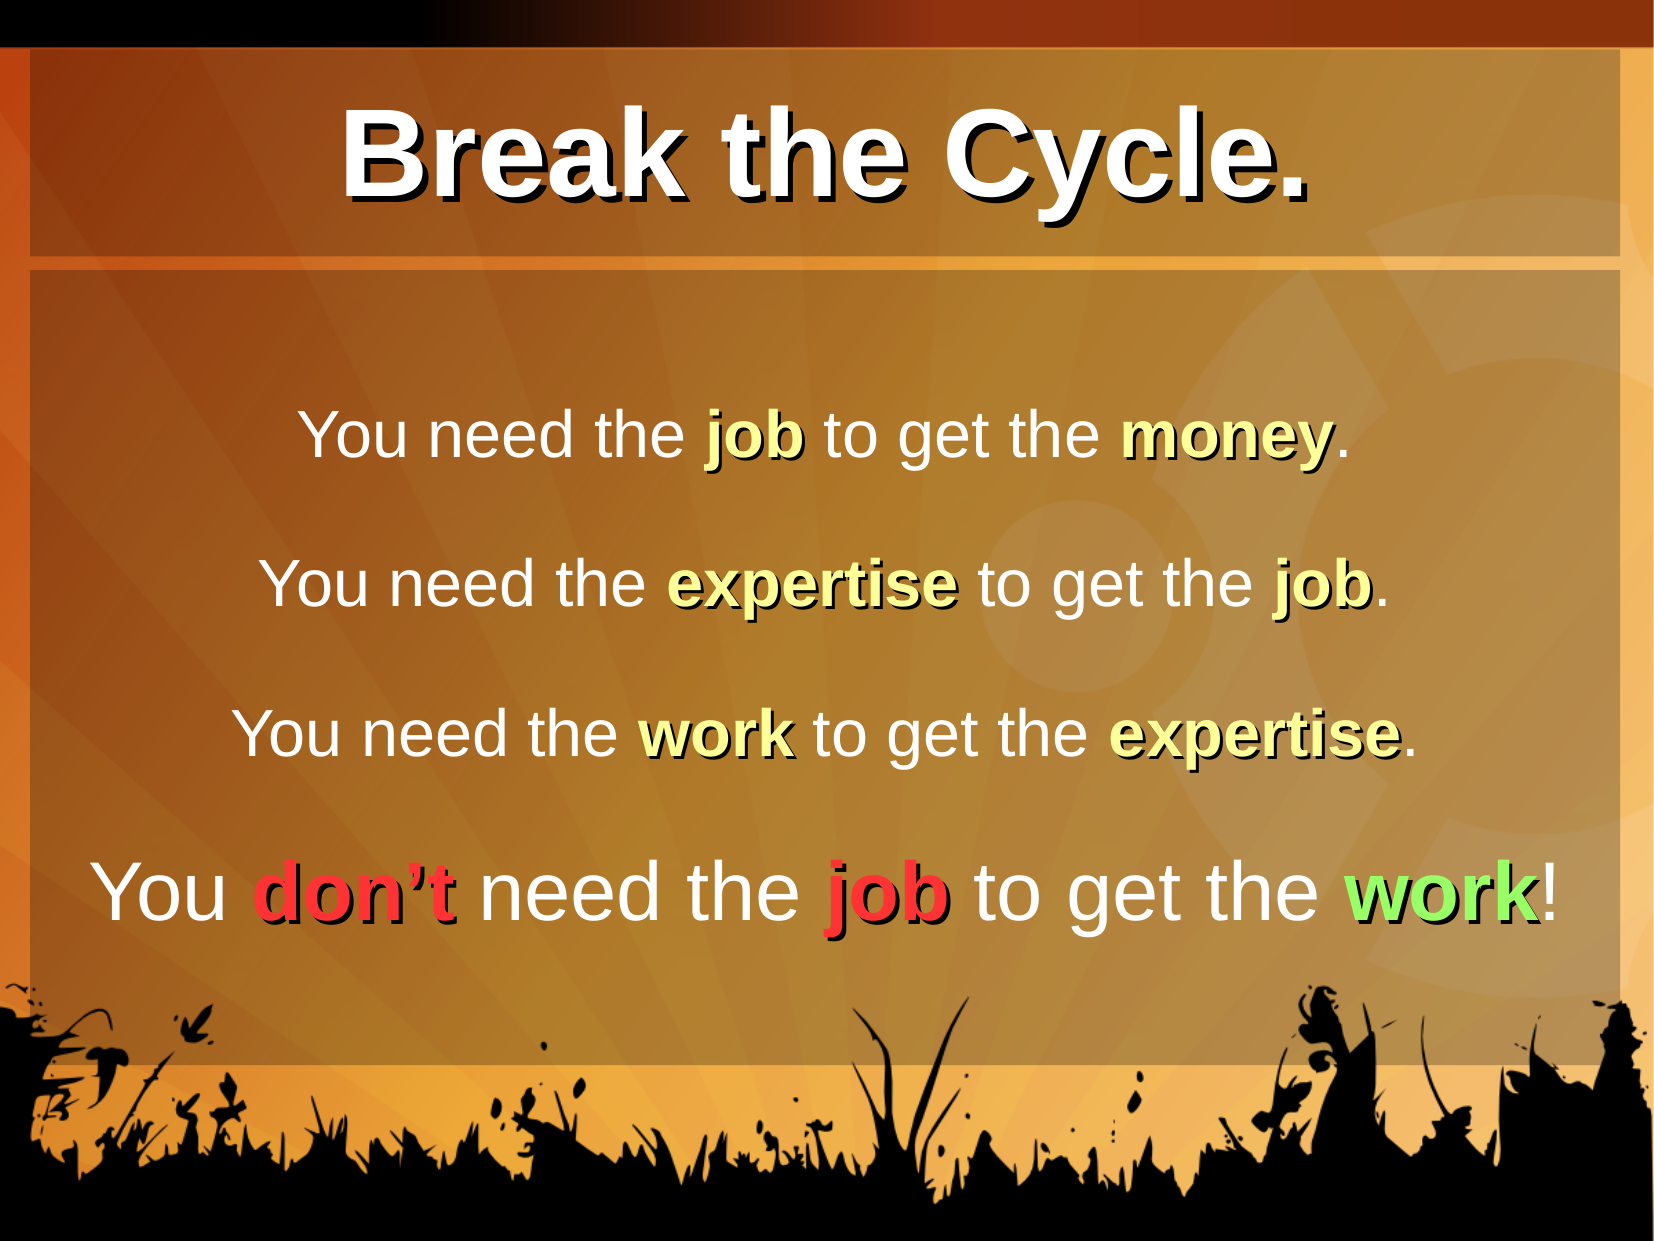

# Break the Cycle.
You need the job to get the money.
You need the expertise to get the job.
You need the work to get the expertise.
You don’t need the job to get the work!